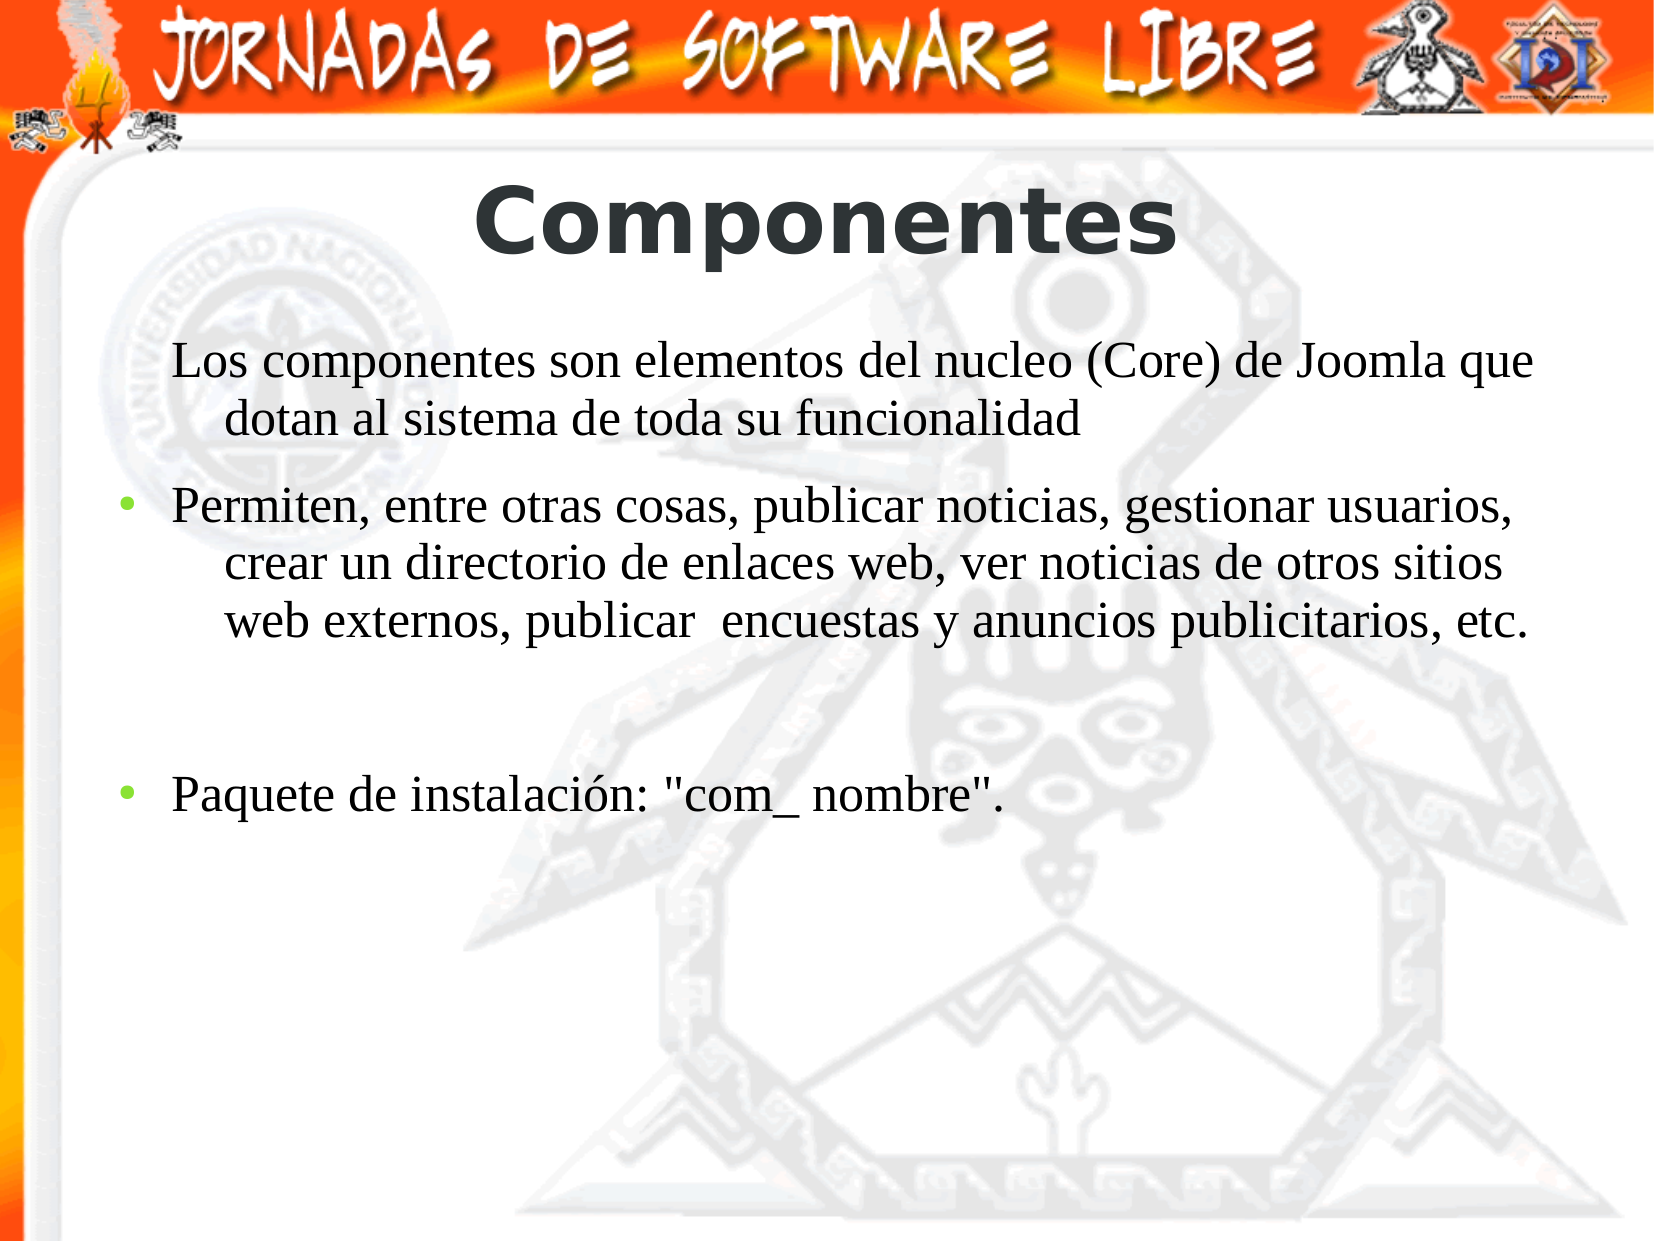

# Componentes
Los componentes son elementos del nucleo (Core) de Joomla que dotan al sistema de toda su funcionalidad
Permiten, entre otras cosas, publicar noticias, gestionar usuarios, crear un directorio de enlaces web, ver noticias de otros sitios web externos, publicar encuestas y anuncios publicitarios, etc.
Paquete de instalación: "com_ nombre".